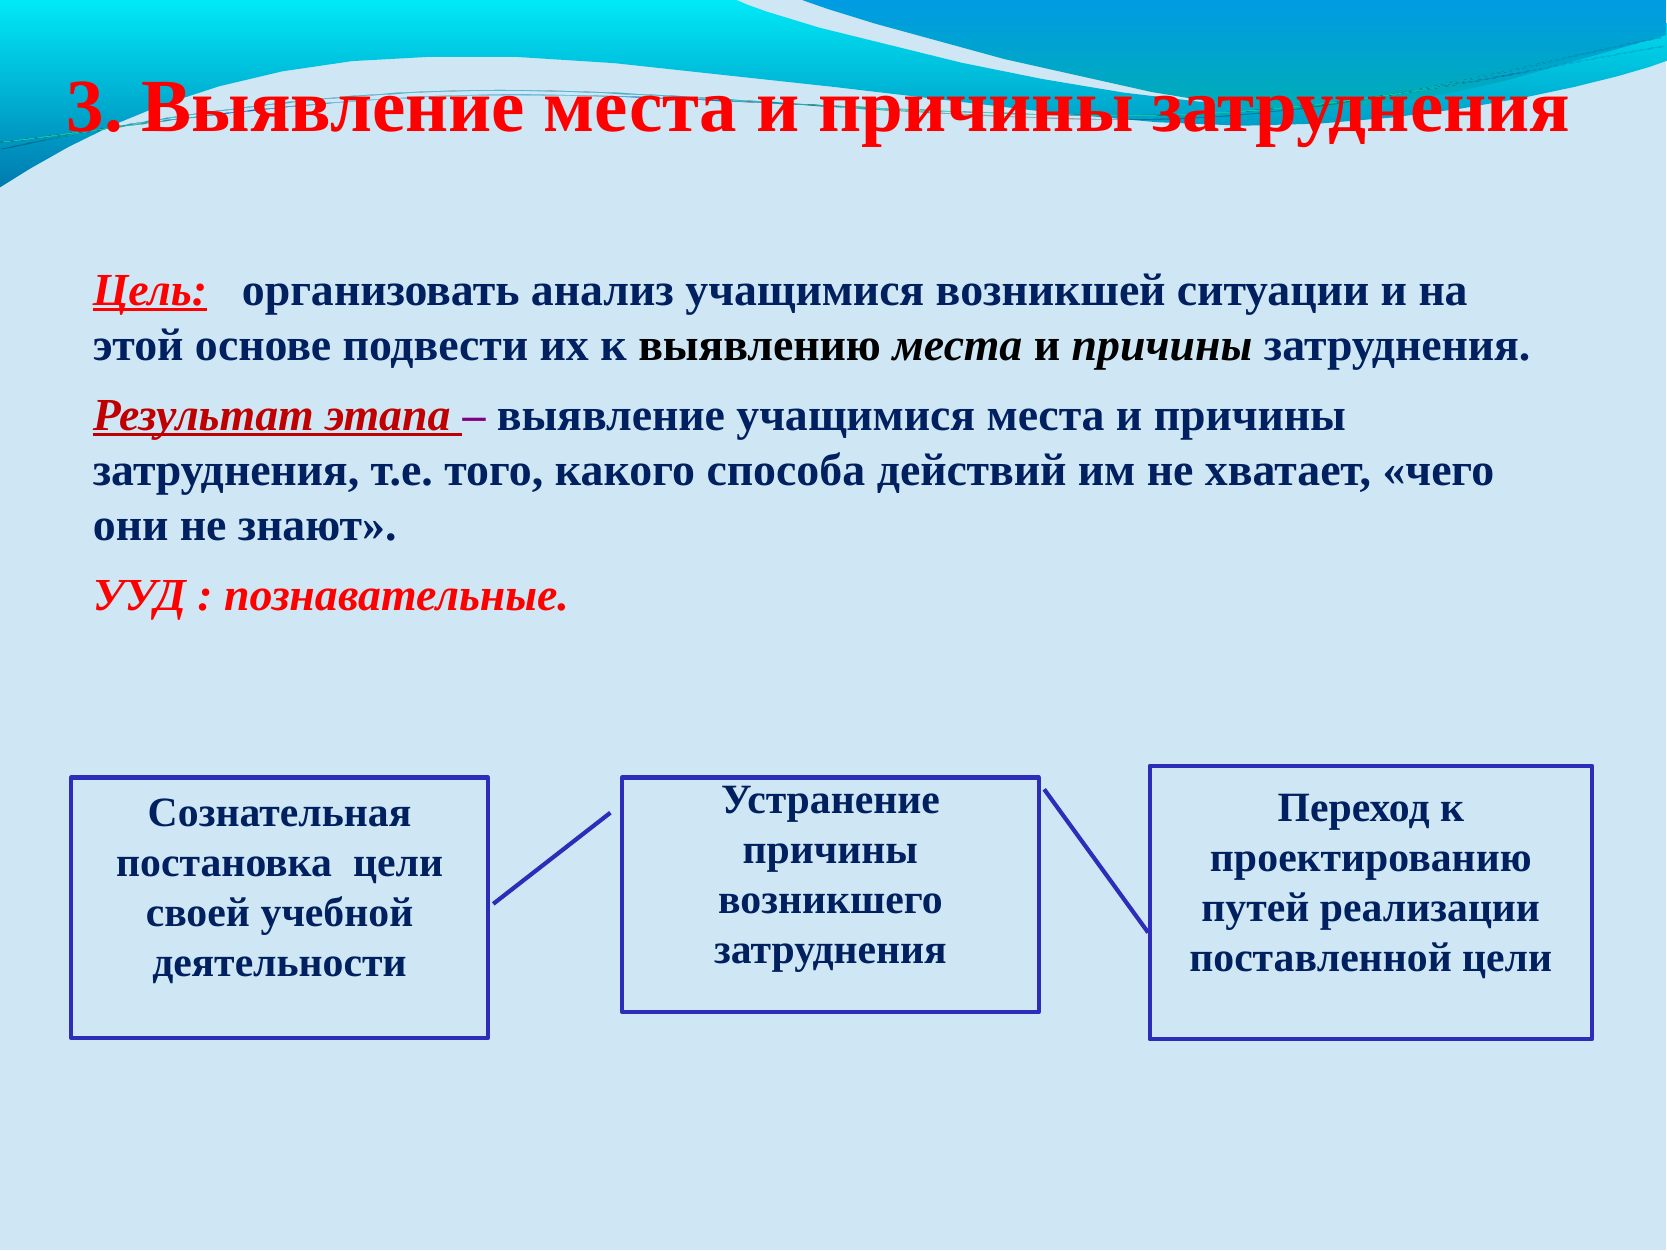

# 3. Выявление места и причины затруднения
Цель: организовать анализ учащимися возникшей ситуации и на этой основе подвести их к выявлению места и причины затруднения.
Результат этапа – выявление учащимися места и причины затруднения, т.е. того, какого способа действий им не хватает, «чего они не знают».
УУД : познавательные.
Переход к проектированию путей реализации поставленной цели
Сознательная постановка цели своей учебной деятельности
Устранение причины возникшего затруднения